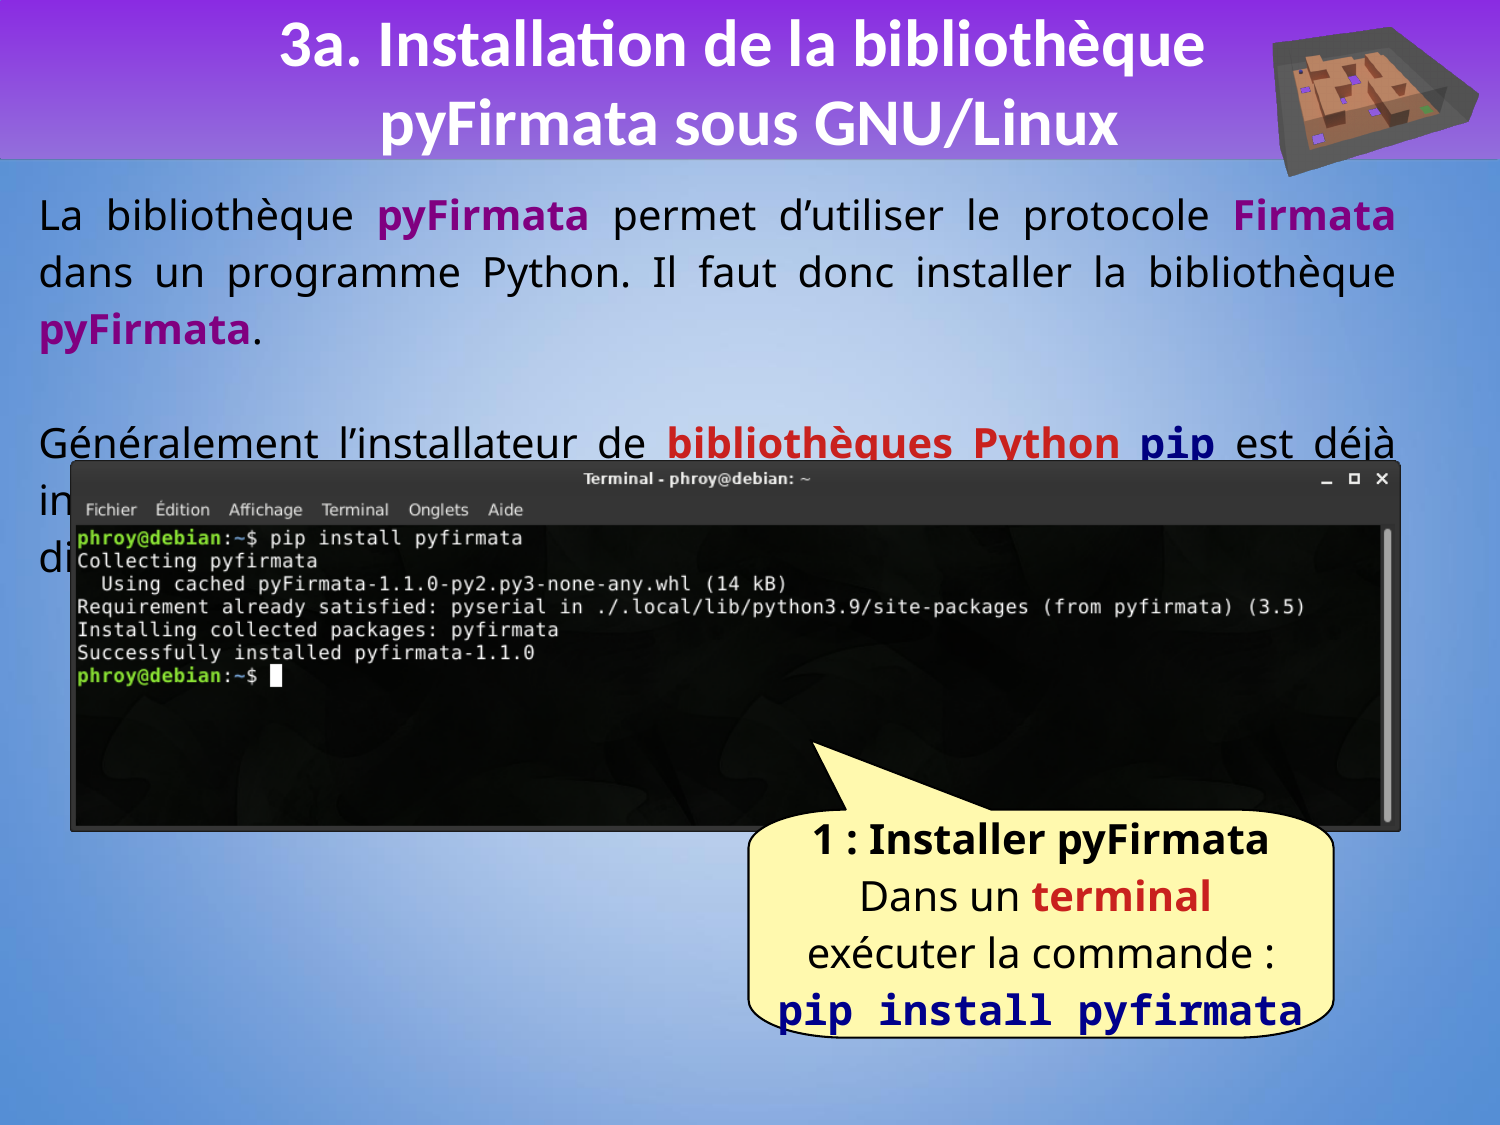

3a. Installation de la bibliothèque
pyFirmata sous GNU/Linux
La bibliothèque pyFirmata permet d’utiliser le protocole Firmata dans un programme Python. Il faut donc installer la bibliothèque pyFirmata.
Généralement l’installateur de bibliothèques Python pip est déjà installé, sinon il faut utiliser le gestionnaire de paquet de la distribution pour l’installer.
1 : Installer pyFirmata
Dans un terminal
exécuter la commande :
pip install pyfirmata